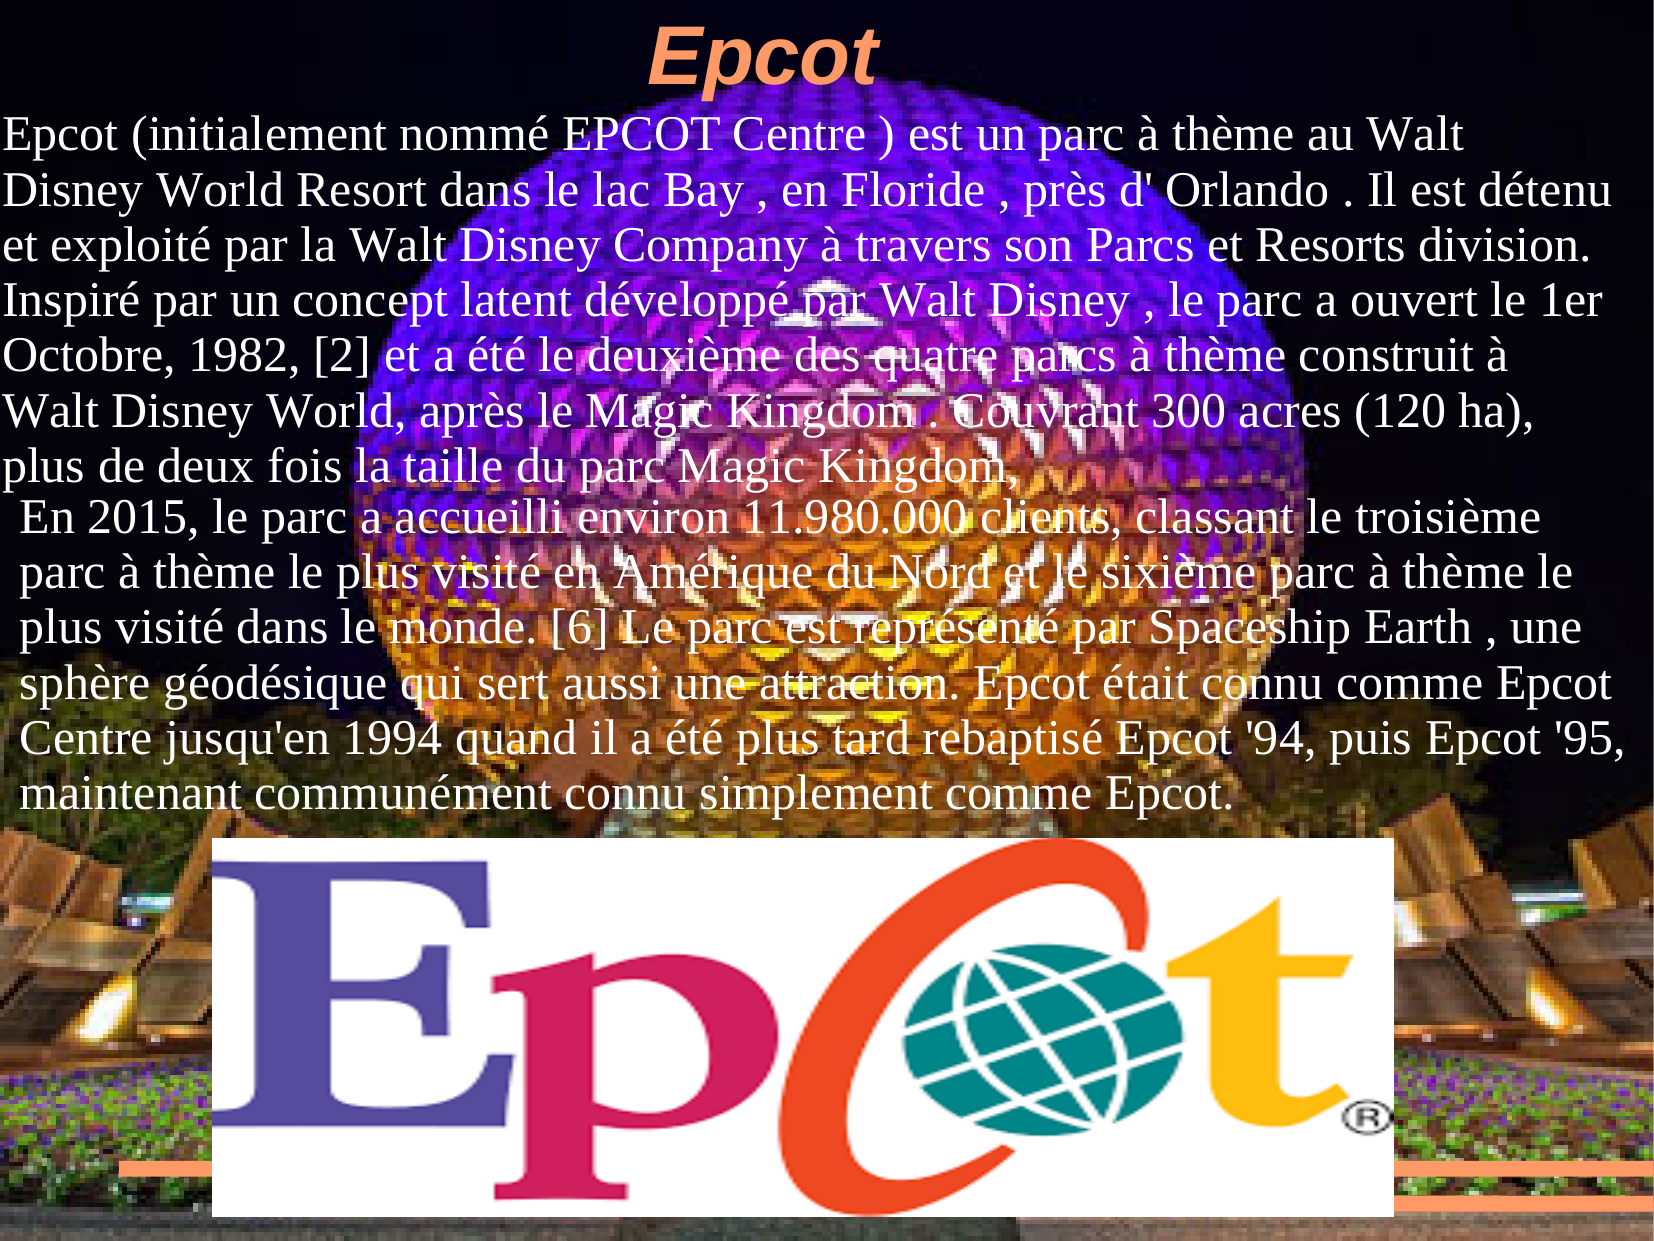

# Epcot
Epcot (initialement nommé EPCOT Centre ) est un parc à thème au Walt Disney World Resort dans le lac Bay , en Floride , près d' Orlando . Il est détenu et exploité par la Walt Disney Company à travers son Parcs et Resorts division. Inspiré par un concept latent développé par Walt Disney , le parc a ouvert le 1er Octobre, 1982, [2] et a été le deuxième des quatre parcs à thème construit à Walt Disney World, après le Magic Kingdom . Couvrant 300 acres (120 ha), plus de deux fois la taille du parc Magic Kingdom,
En 2015, le parc a accueilli environ 11.980.000 clients, classant le troisième parc à thème le plus visité en Amérique du Nord et le sixième parc à thème le plus visité dans le monde. [6] Le parc est représenté par Spaceship Earth , une sphère géodésique qui sert aussi une attraction. Epcot était connu comme Epcot Centre jusqu'en 1994 quand il a été plus tard rebaptisé Epcot '94, puis Epcot '95, maintenant communément connu simplement comme Epcot.